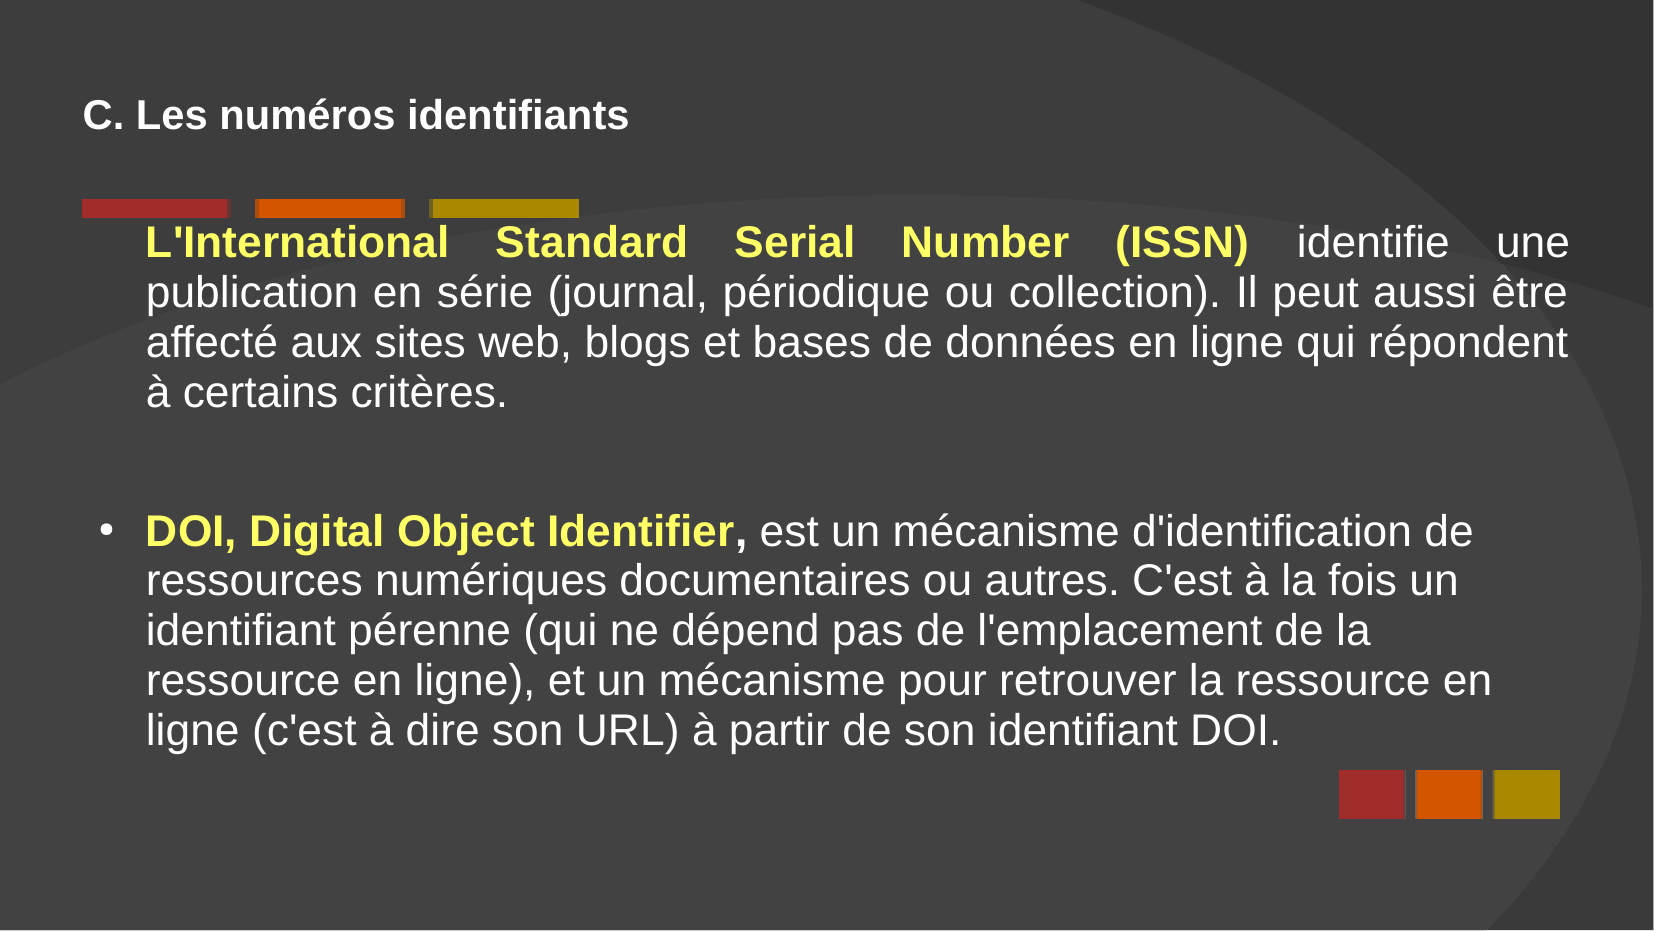

# C. Les numéros identifiants
L'International Standard Serial Number (ISSN) identifie une publication en série (journal, périodique ou collection). Il peut aussi être affecté aux sites web, blogs et bases de données en ligne qui répondent à certains critères.
DOI, Digital Object Identifier, est un mécanisme d'identification de ressources numériques documentaires ou autres. C'est à la fois un identifiant pérenne (qui ne dépend pas de l'emplacement de la ressource en ligne), et un mécanisme pour retrouver la ressource en ligne (c'est à dire son URL) à partir de son identifiant DOI.